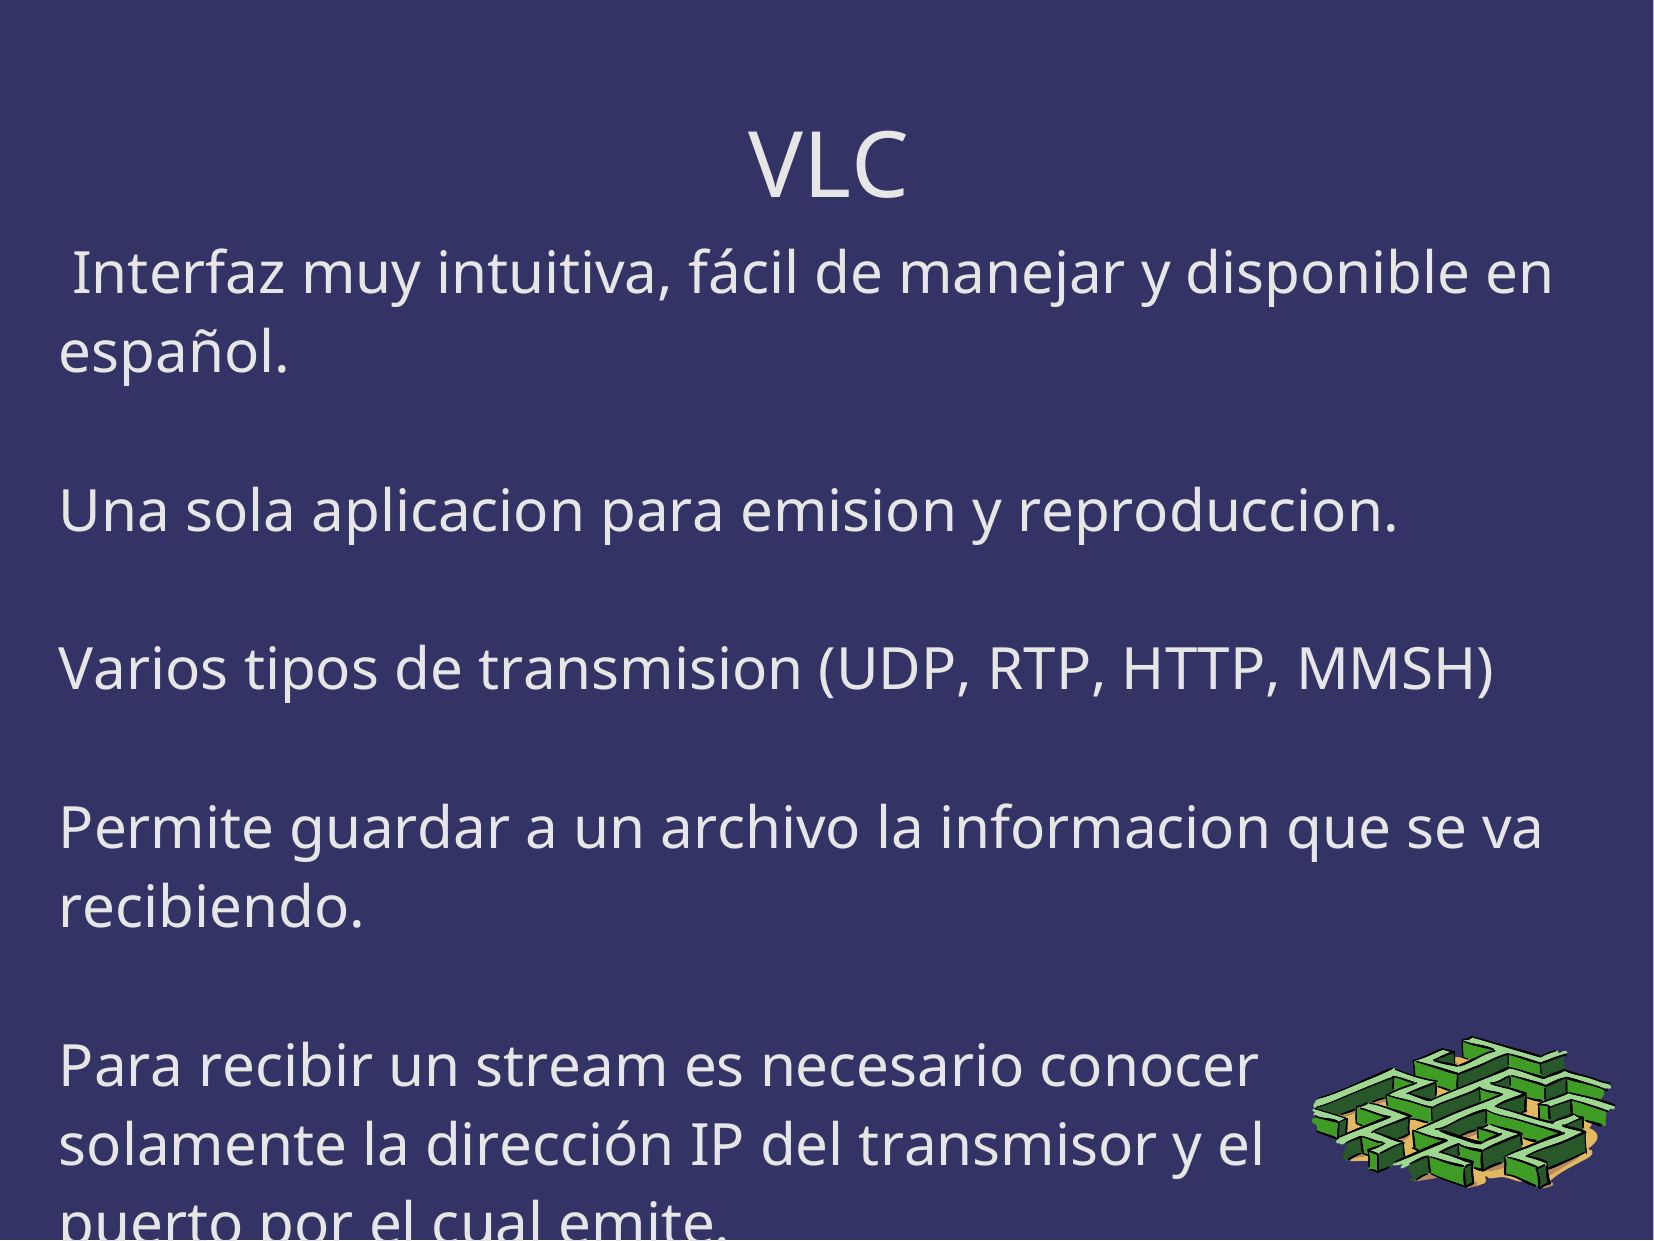

# VLC
 Interfaz muy intuitiva, fácil de manejar y disponible en español.
Una sola aplicacion para emision y reproduccion.
Varios tipos de transmision (UDP, RTP, HTTP, MMSH)
Permite guardar a un archivo la informacion que se va recibiendo.
Para recibir un stream es necesario conocer solamente la dirección IP del transmisor y el puerto por el cual emite.